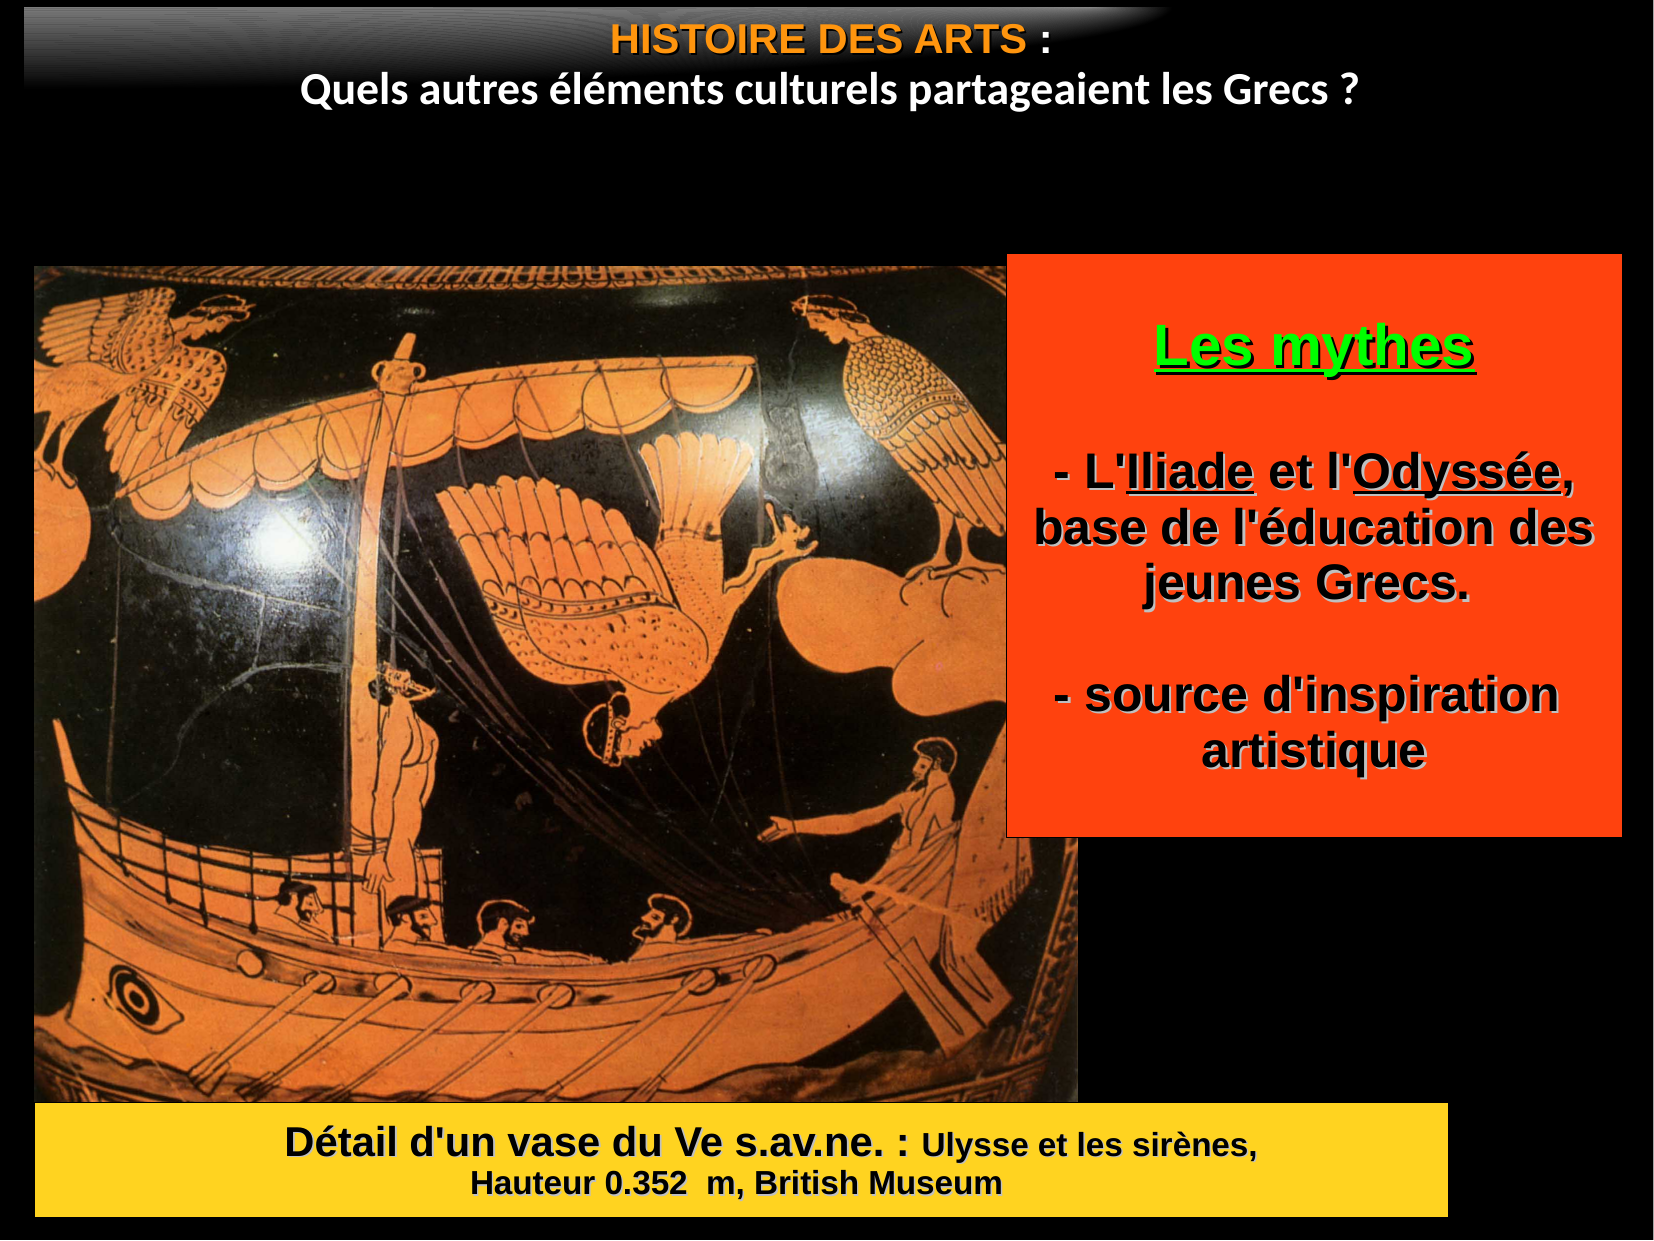

HISTOIRE DES ARTS :
Quels autres éléments culturels partageaient les Grecs ?
Les mythes
- L'Iliade et l'Odyssée,
base de l'éducation des
jeunes Grecs.
- source d'inspiration
artistique
 Détail d'un vase du Ve s.av.ne. : Ulysse et les sirènes,
Hauteur 0.352 m, British Museum